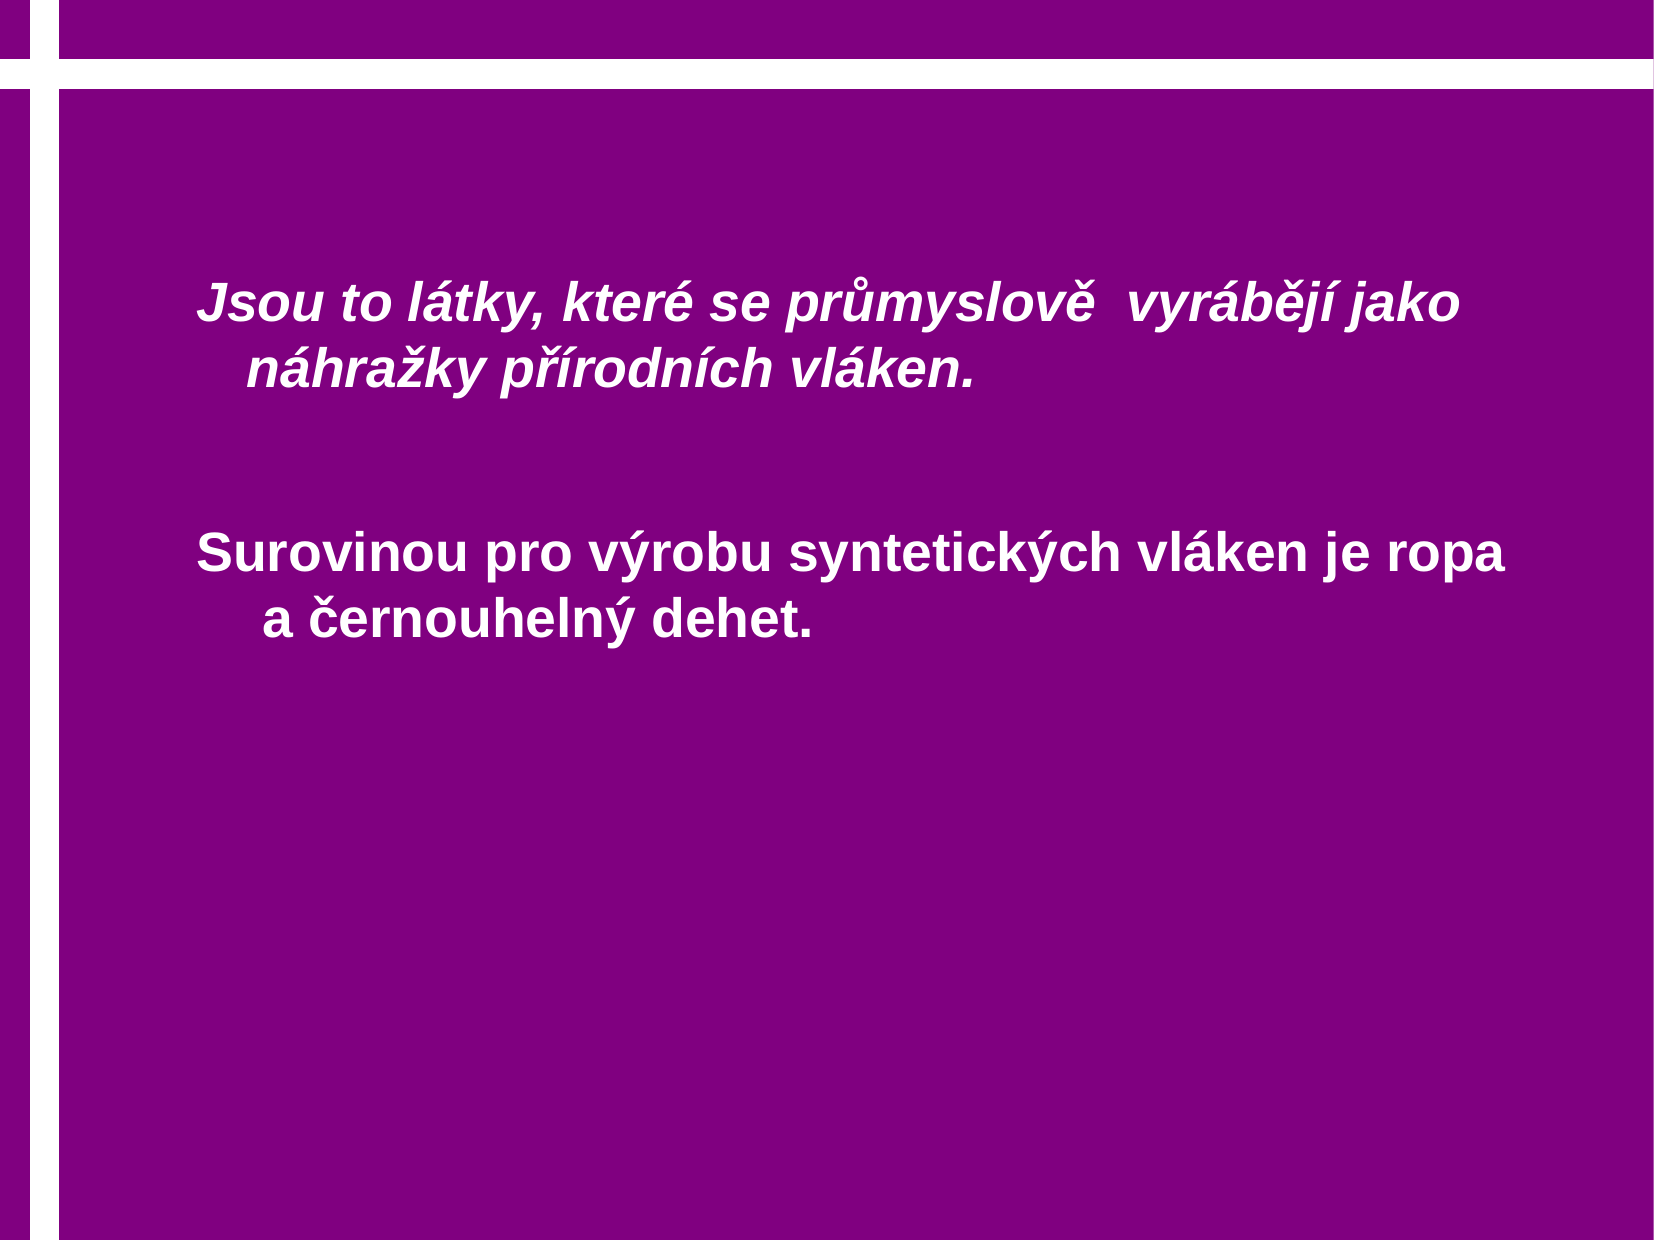

# Jsou to látky, které se průmyslově vyrábějí jako náhražky přírodních vláken.
Surovinou pro výrobu syntetických vláken je ropa a černouhelný dehet.